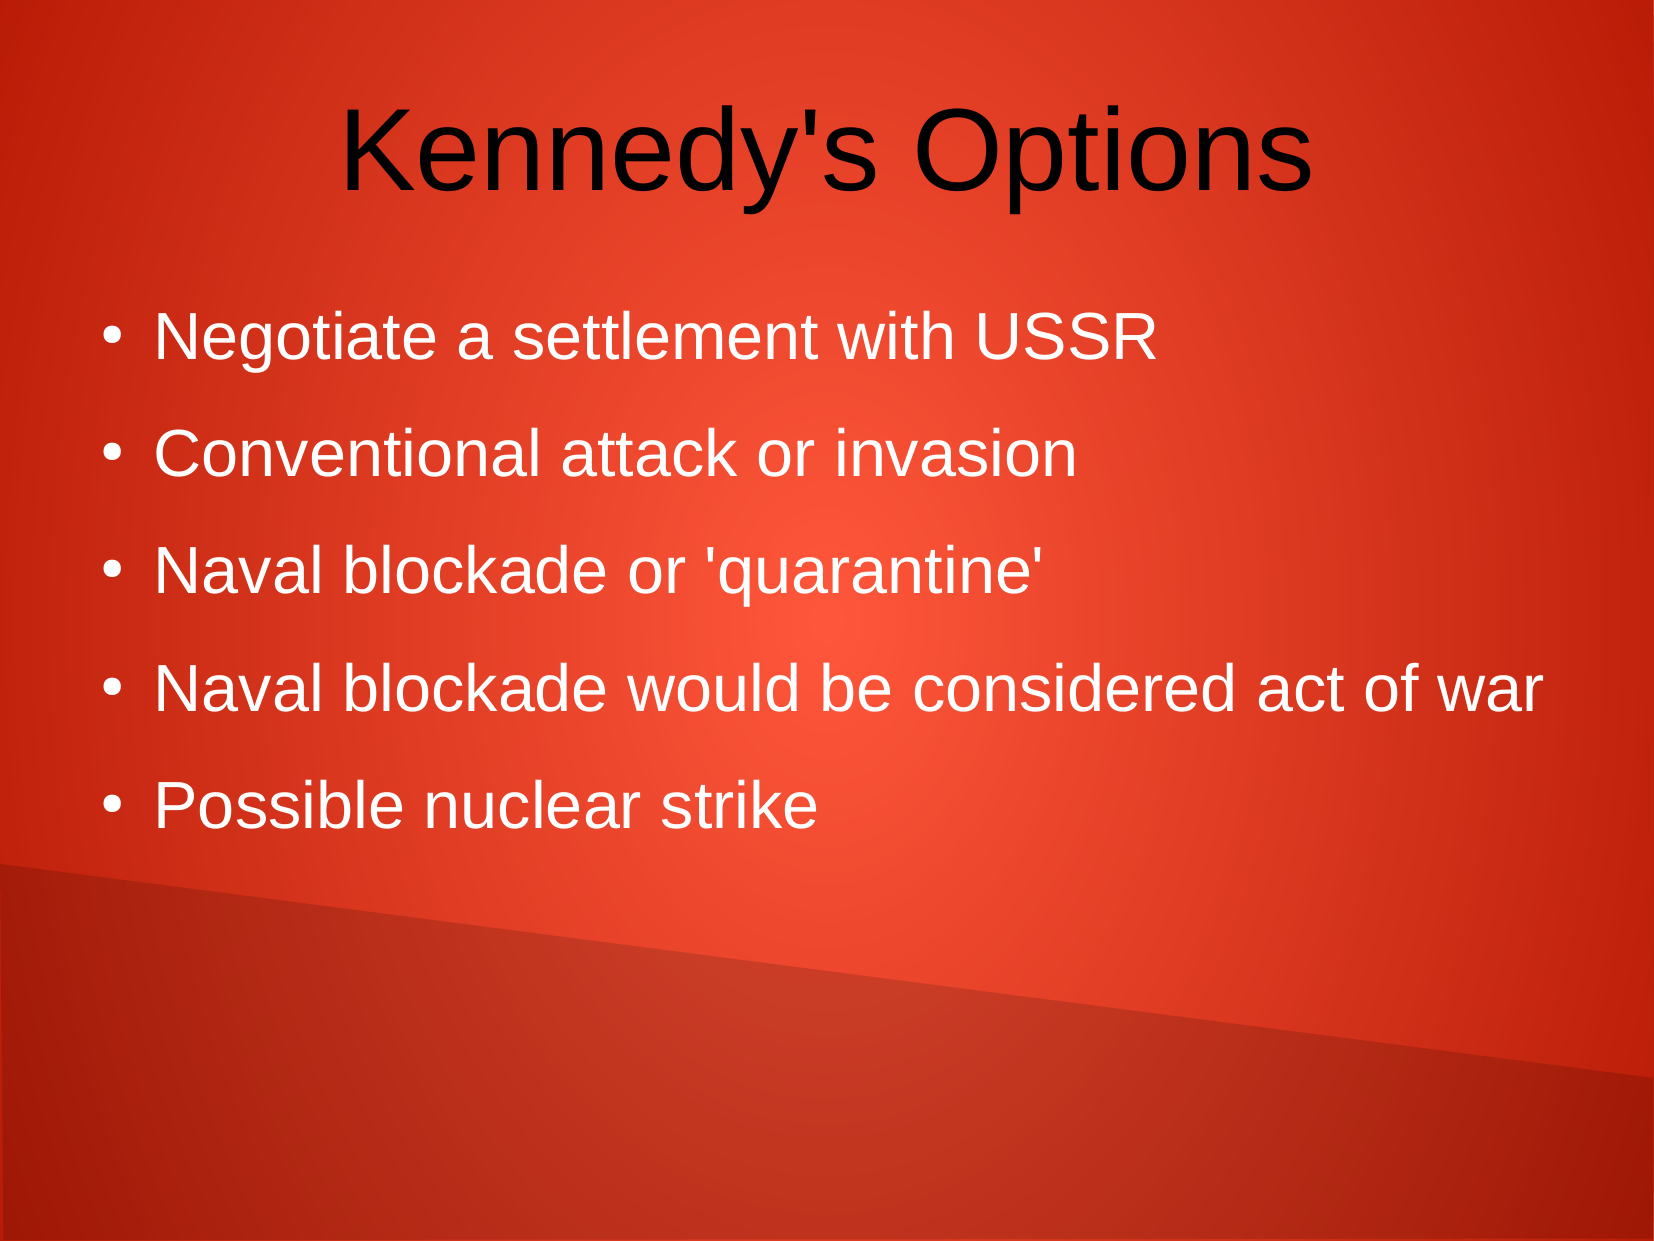

# Kennedy's Options
Negotiate a settlement with USSR
Conventional attack or invasion
Naval blockade or 'quarantine'
Naval blockade would be considered act of war
Possible nuclear strike